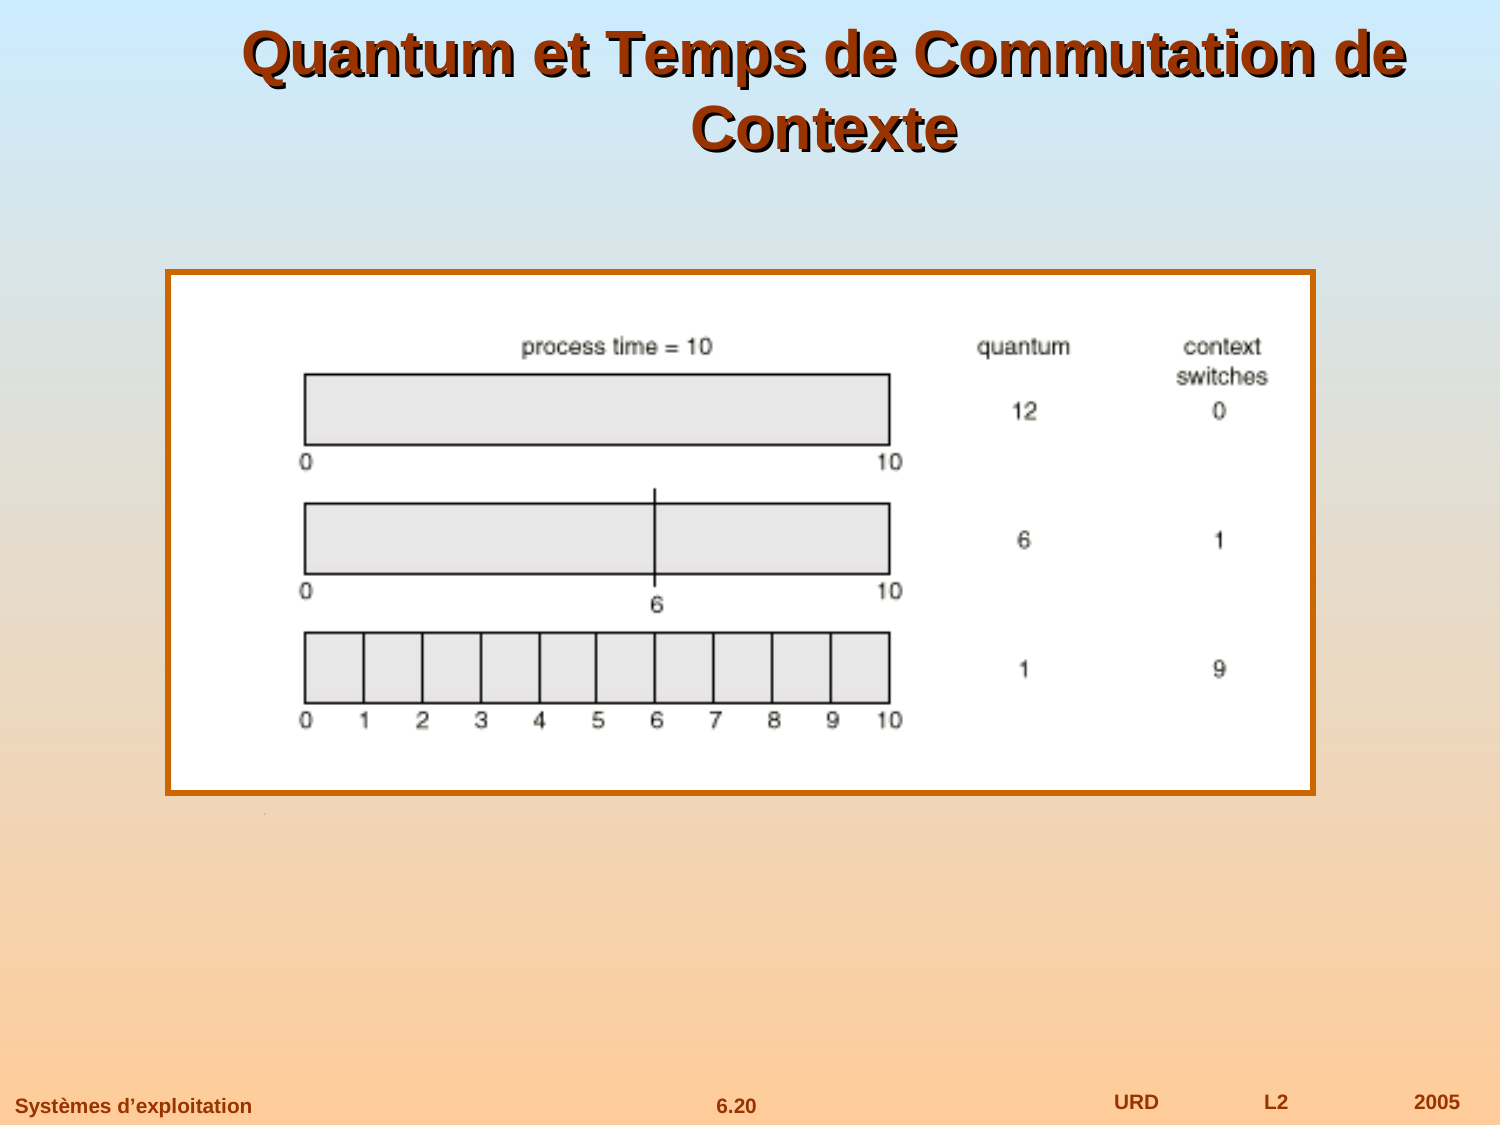

# Quantum et Temps de Commutation de Contexte